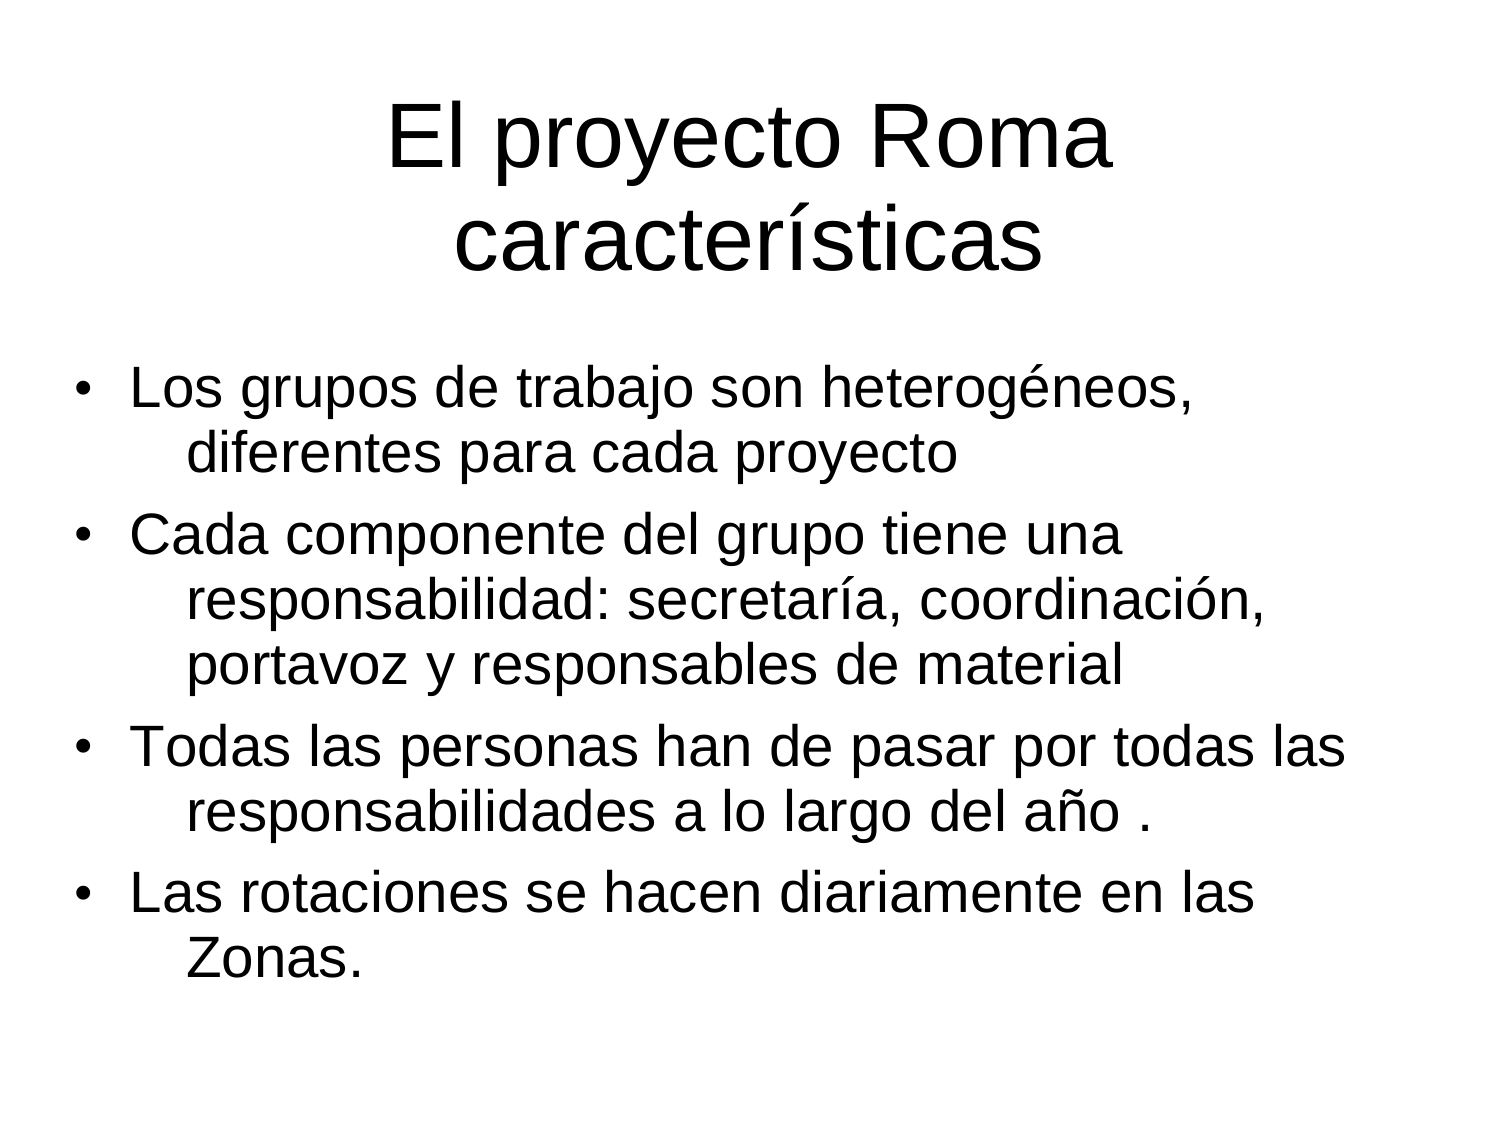

# El proyecto Roma características
Los grupos de trabajo son heterogéneos, diferentes para cada proyecto
Cada componente del grupo tiene una responsabilidad: secretaría, coordinación, portavoz y responsables de material
Todas las personas han de pasar por todas las responsabilidades a lo largo del año .
Las rotaciones se hacen diariamente en las Zonas.